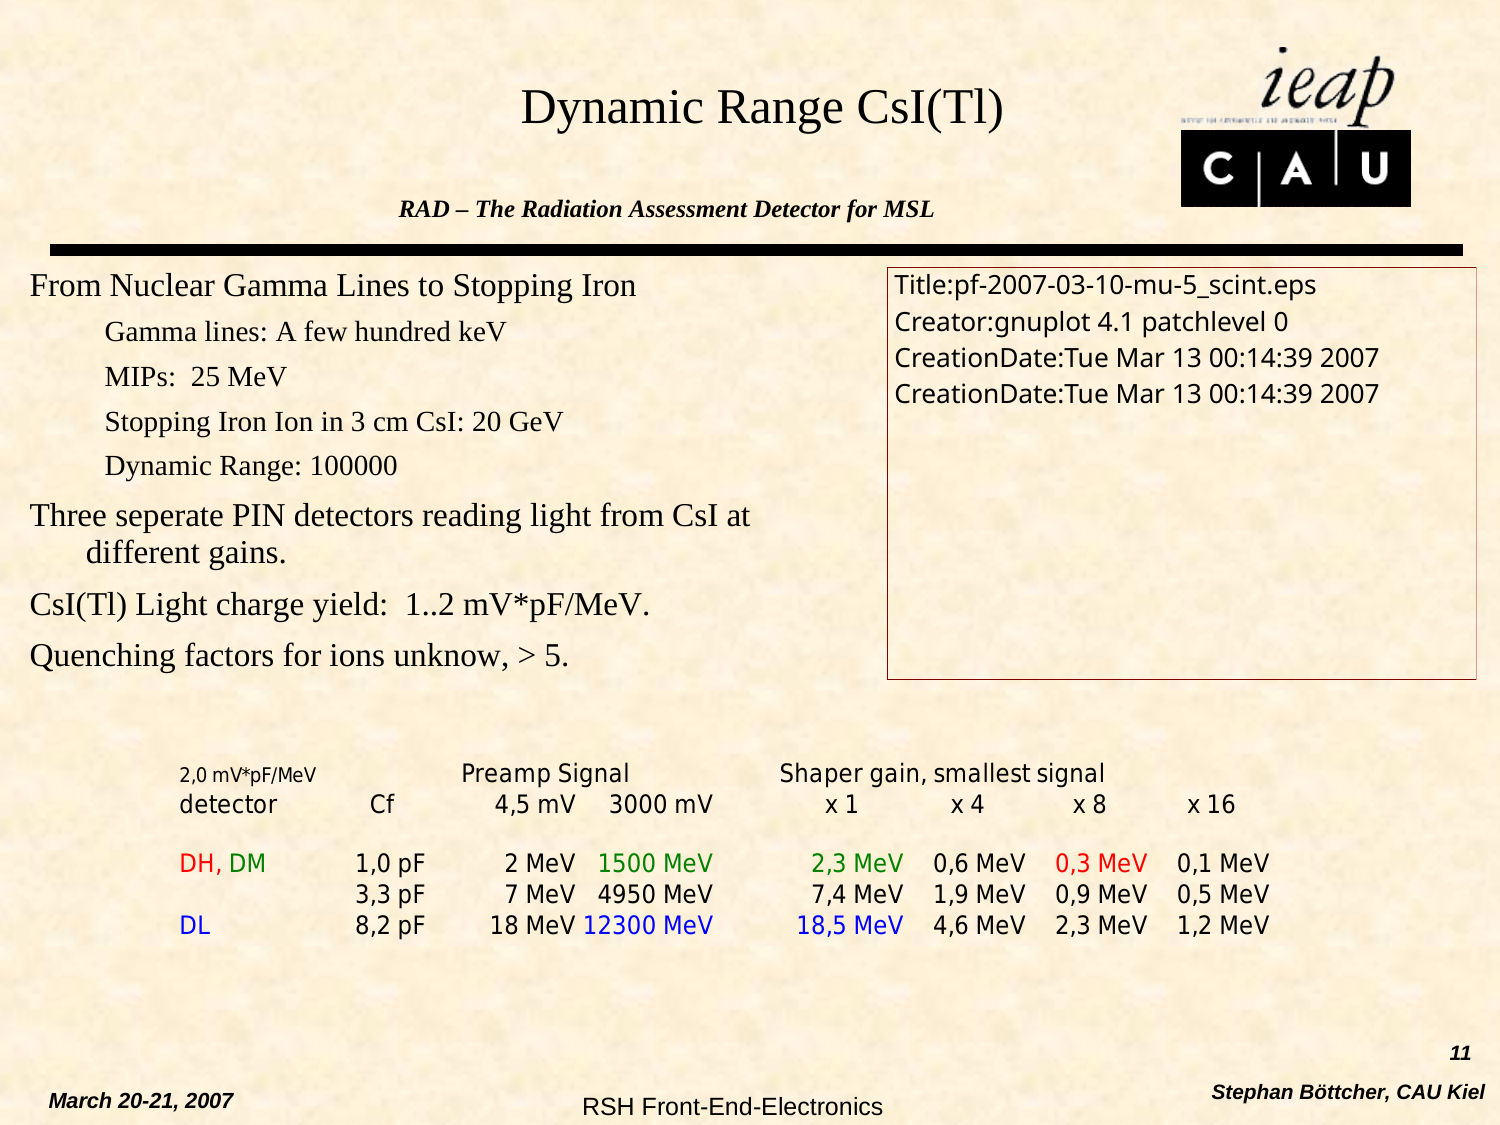

# Dynamic Range CsI(Tl)
From Nuclear Gamma Lines to Stopping Iron
Gamma lines: A few hundred keV
MIPs: 25 MeV
Stopping Iron Ion in 3 cm CsI: 20 GeV
Dynamic Range: 100000
Three seperate PIN detectors reading light from CsI at different gains.
CsI(Tl) Light charge yield: 1..2 mV*pF/MeV.
Quenching factors for ions unknow, > 5.
11
March 20, 2007
RSH Front-End-Electronics